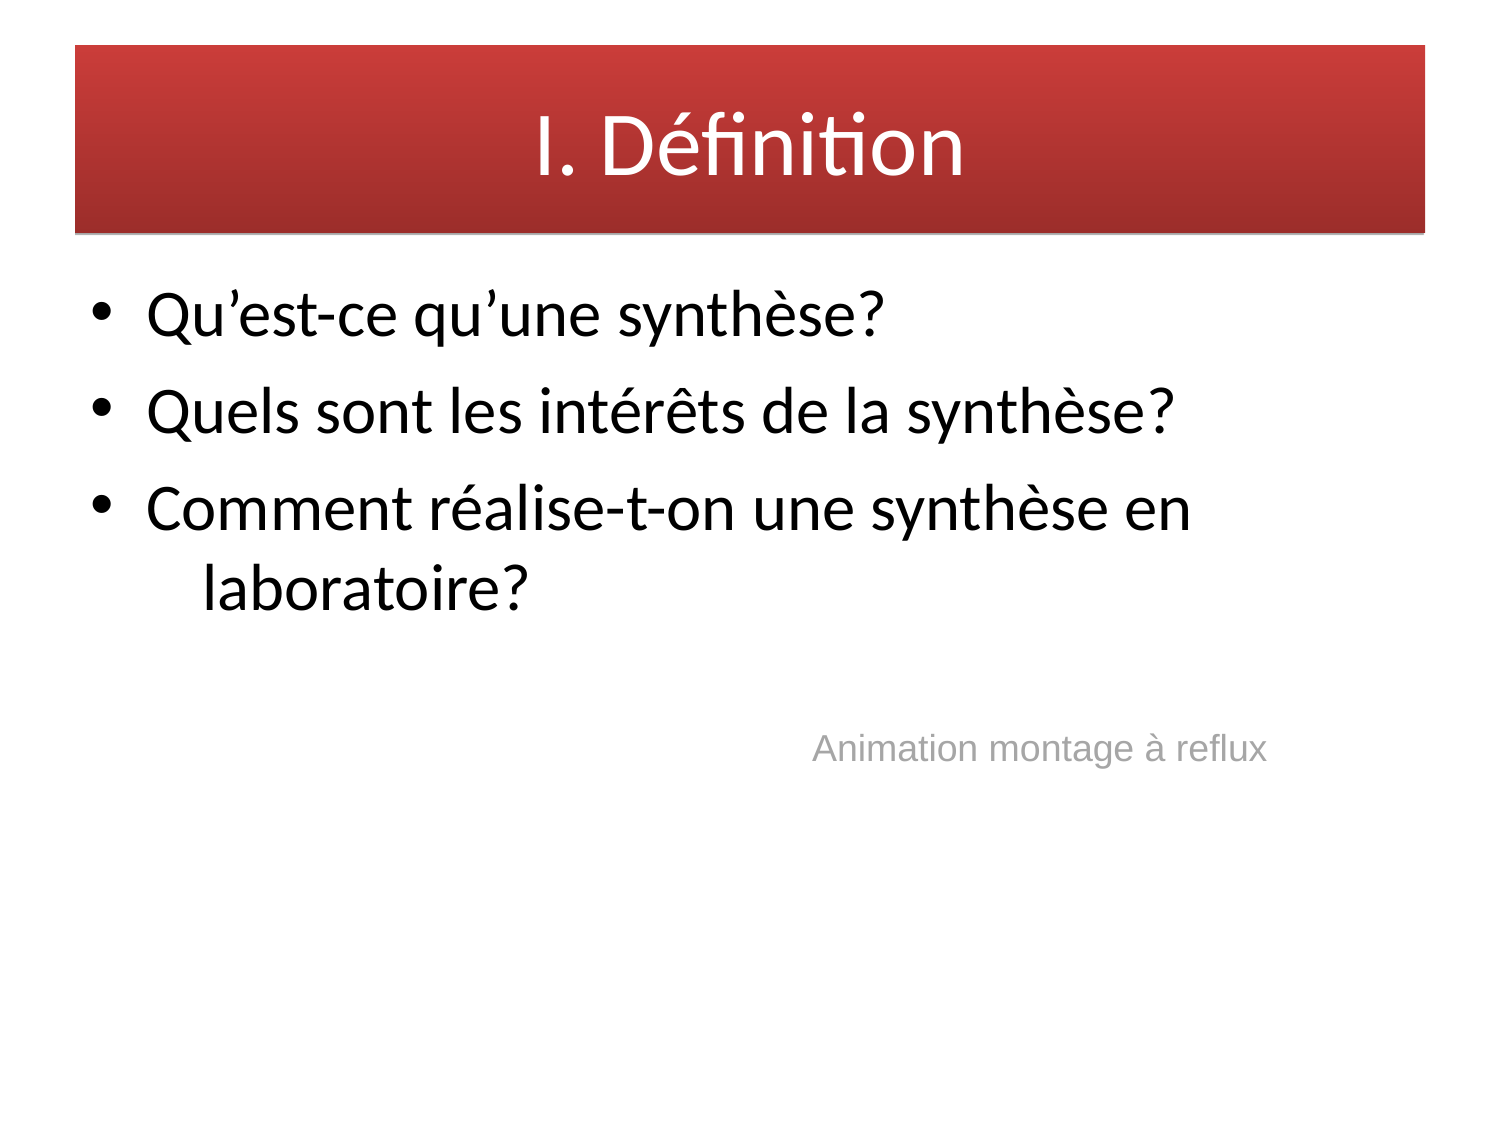

# I. Définition
Qu’est-ce qu’une synthèse?
Quels sont les intérêts de la synthèse?
Comment réalise-t-on une synthèse en laboratoire?
Animation montage à reflux